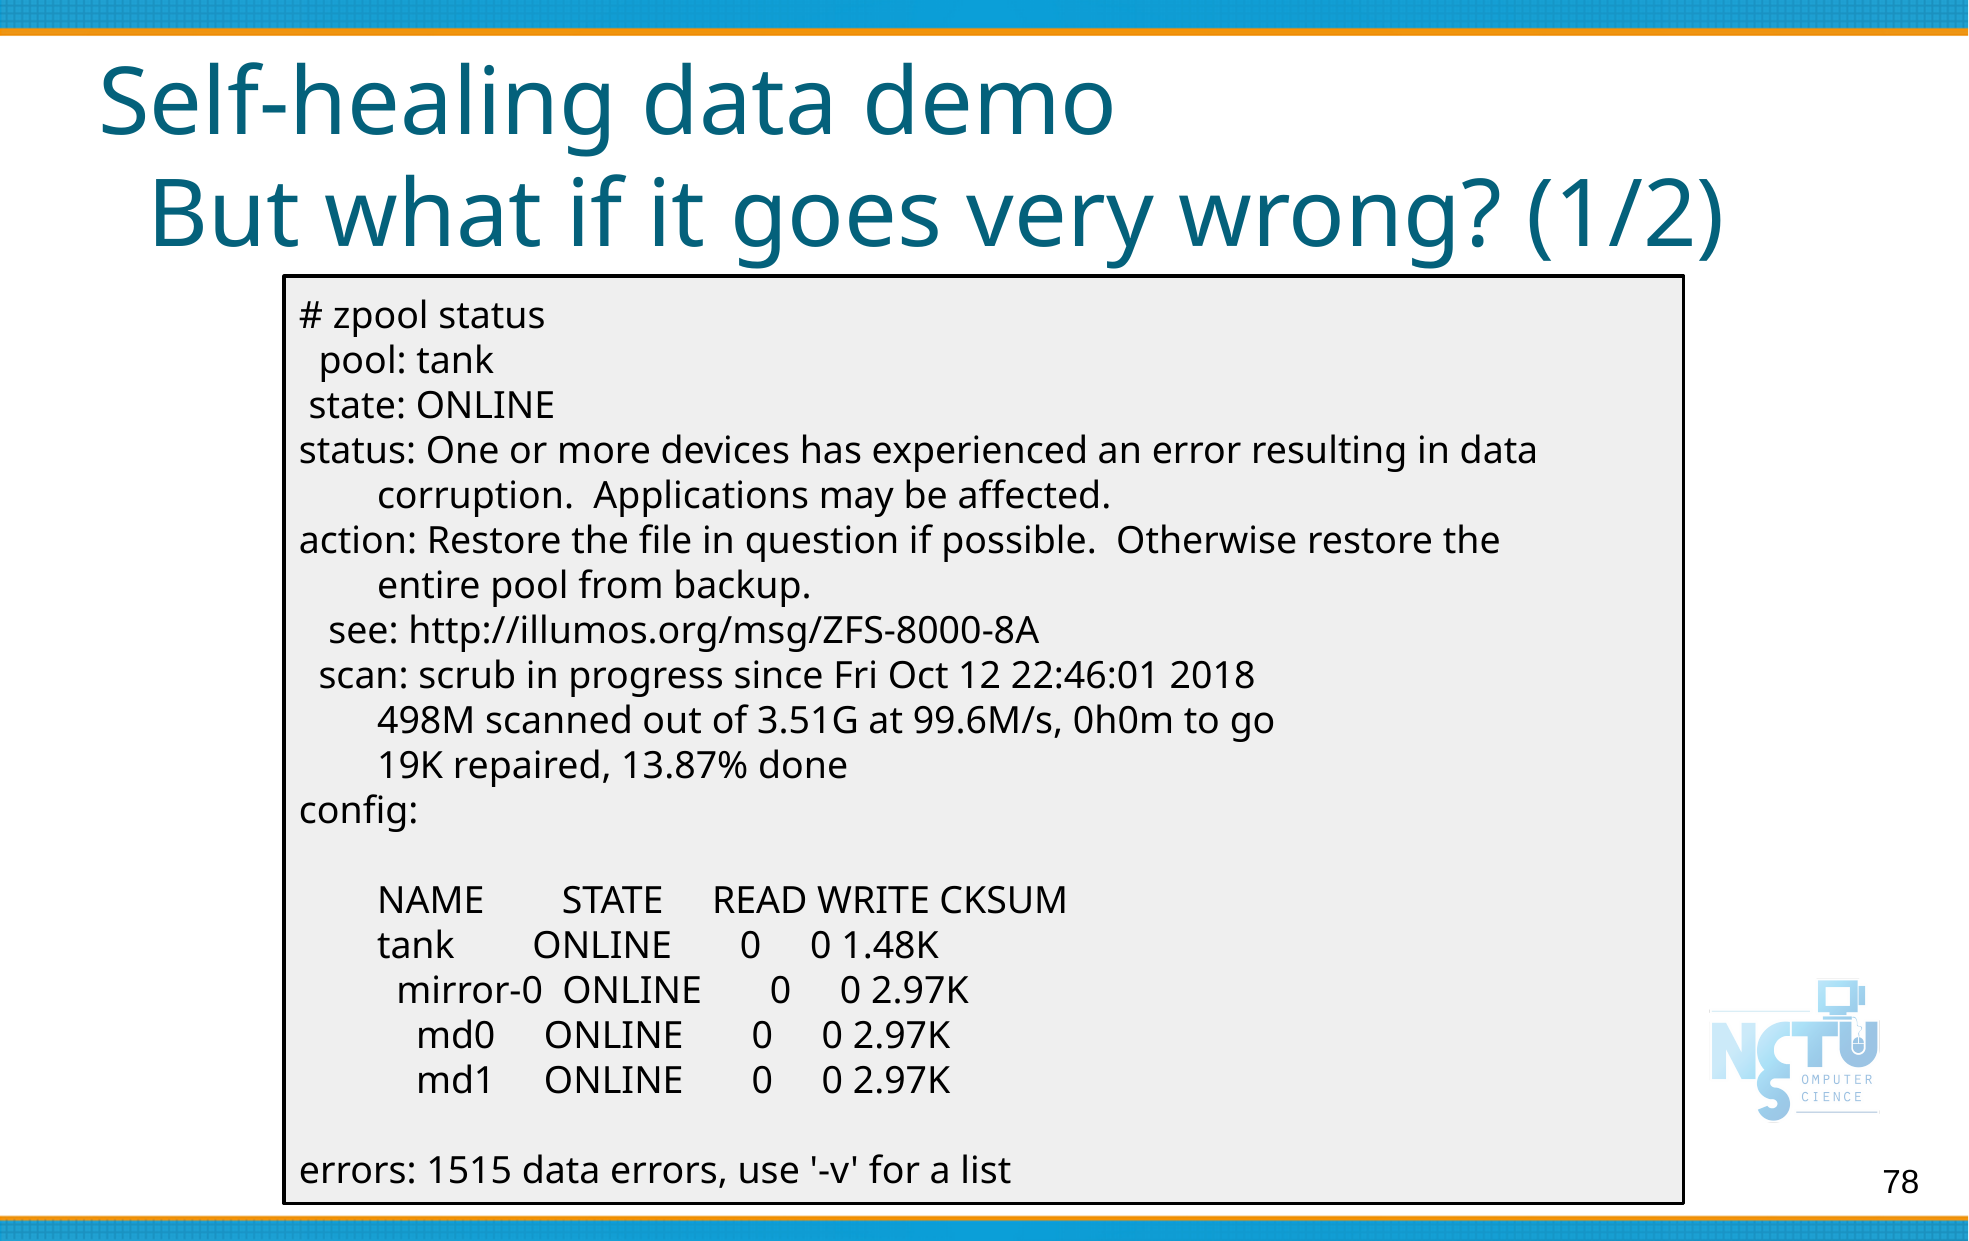

# Self-healing data demo But what if it goes very wrong? (1/2)
# zpool status
 pool: tank
 state: ONLINE
status: One or more devices has experienced an error resulting in data
 corruption. Applications may be affected.
action: Restore the file in question if possible. Otherwise restore the
 entire pool from backup.
 see: http://illumos.org/msg/ZFS-8000-8A
 scan: scrub in progress since Fri Oct 12 22:46:01 2018
 498M scanned out of 3.51G at 99.6M/s, 0h0m to go
 19K repaired, 13.87% done
config:
 NAME STATE READ WRITE CKSUM
 tank ONLINE 0 0 1.48K
 mirror-0 ONLINE 0 0 2.97K
 md0 ONLINE 0 0 2.97K
 md1 ONLINE 0 0 2.97K
errors: 1515 data errors, use '-v' for a list